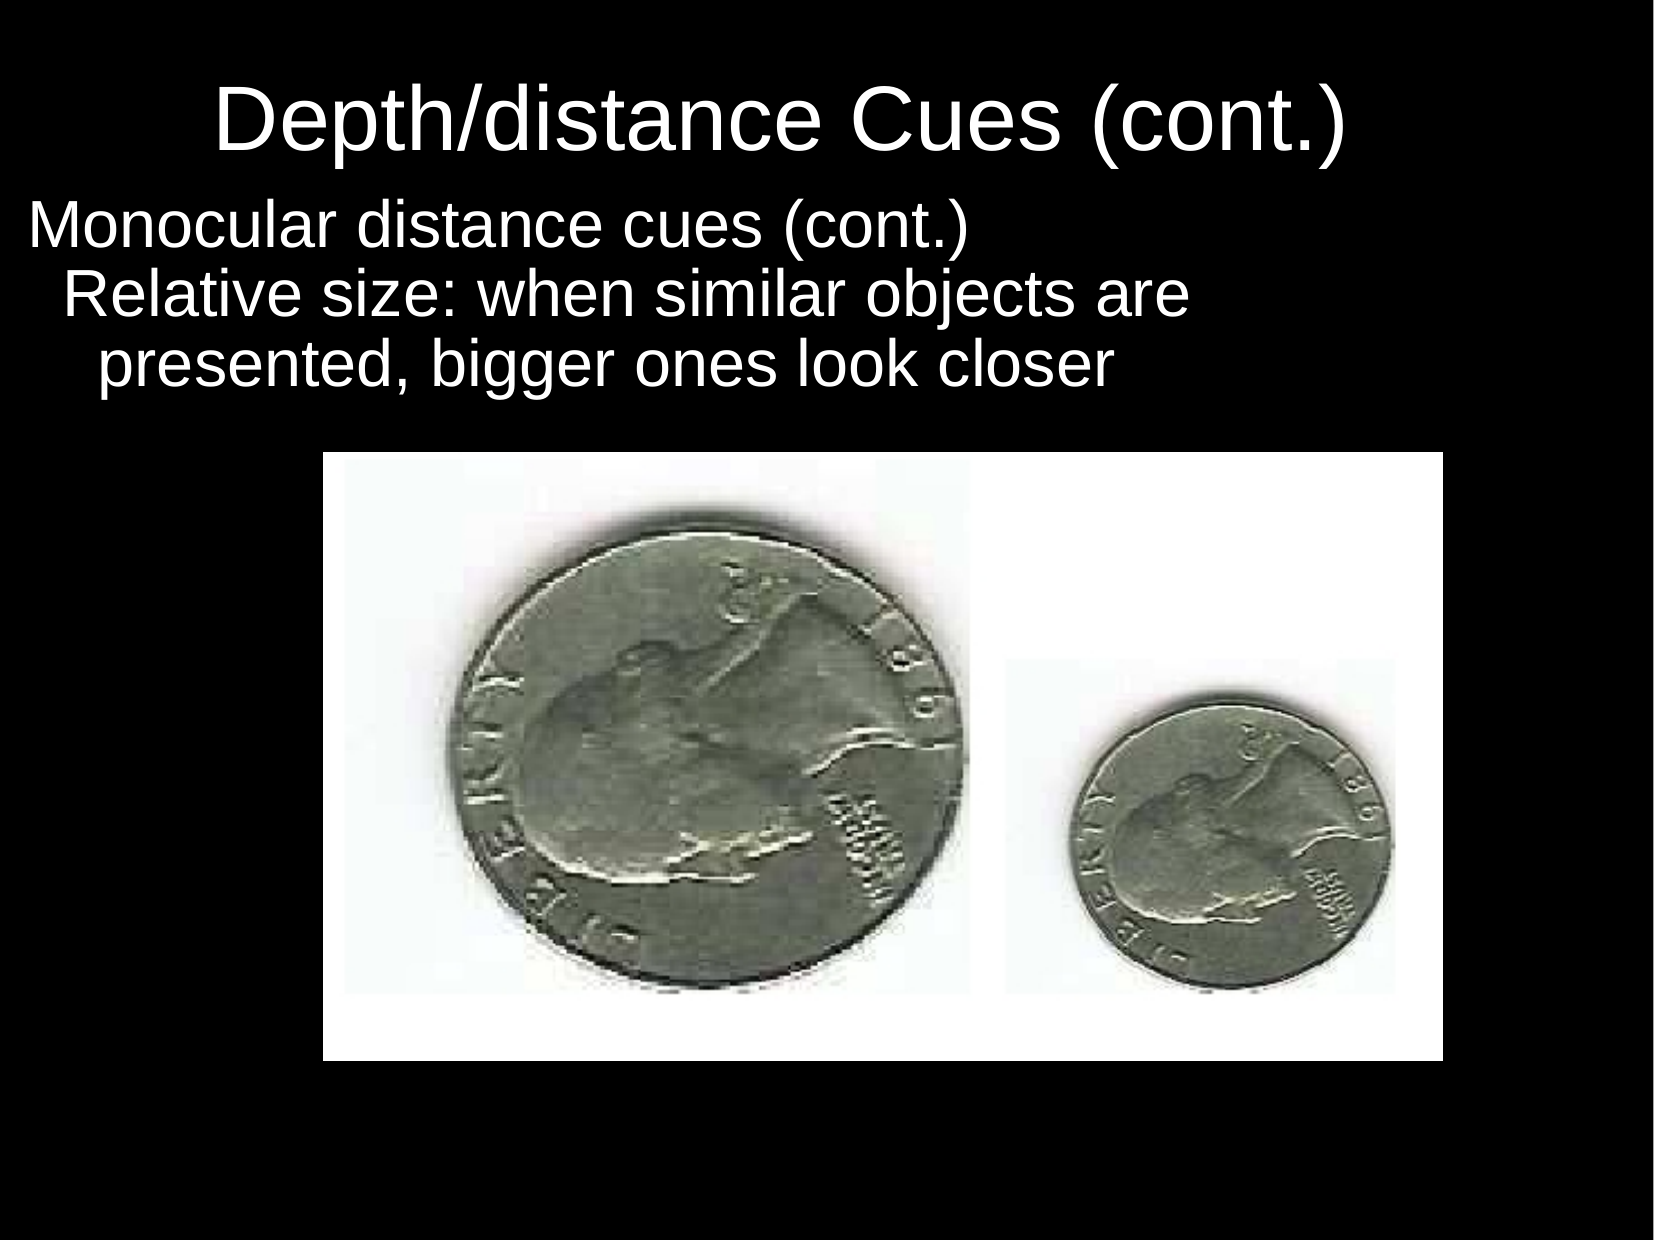

# Depth/distance Cues (cont.)
Monocular distance cues (cont.)
Relative size: when similar objects are presented, bigger ones look closer